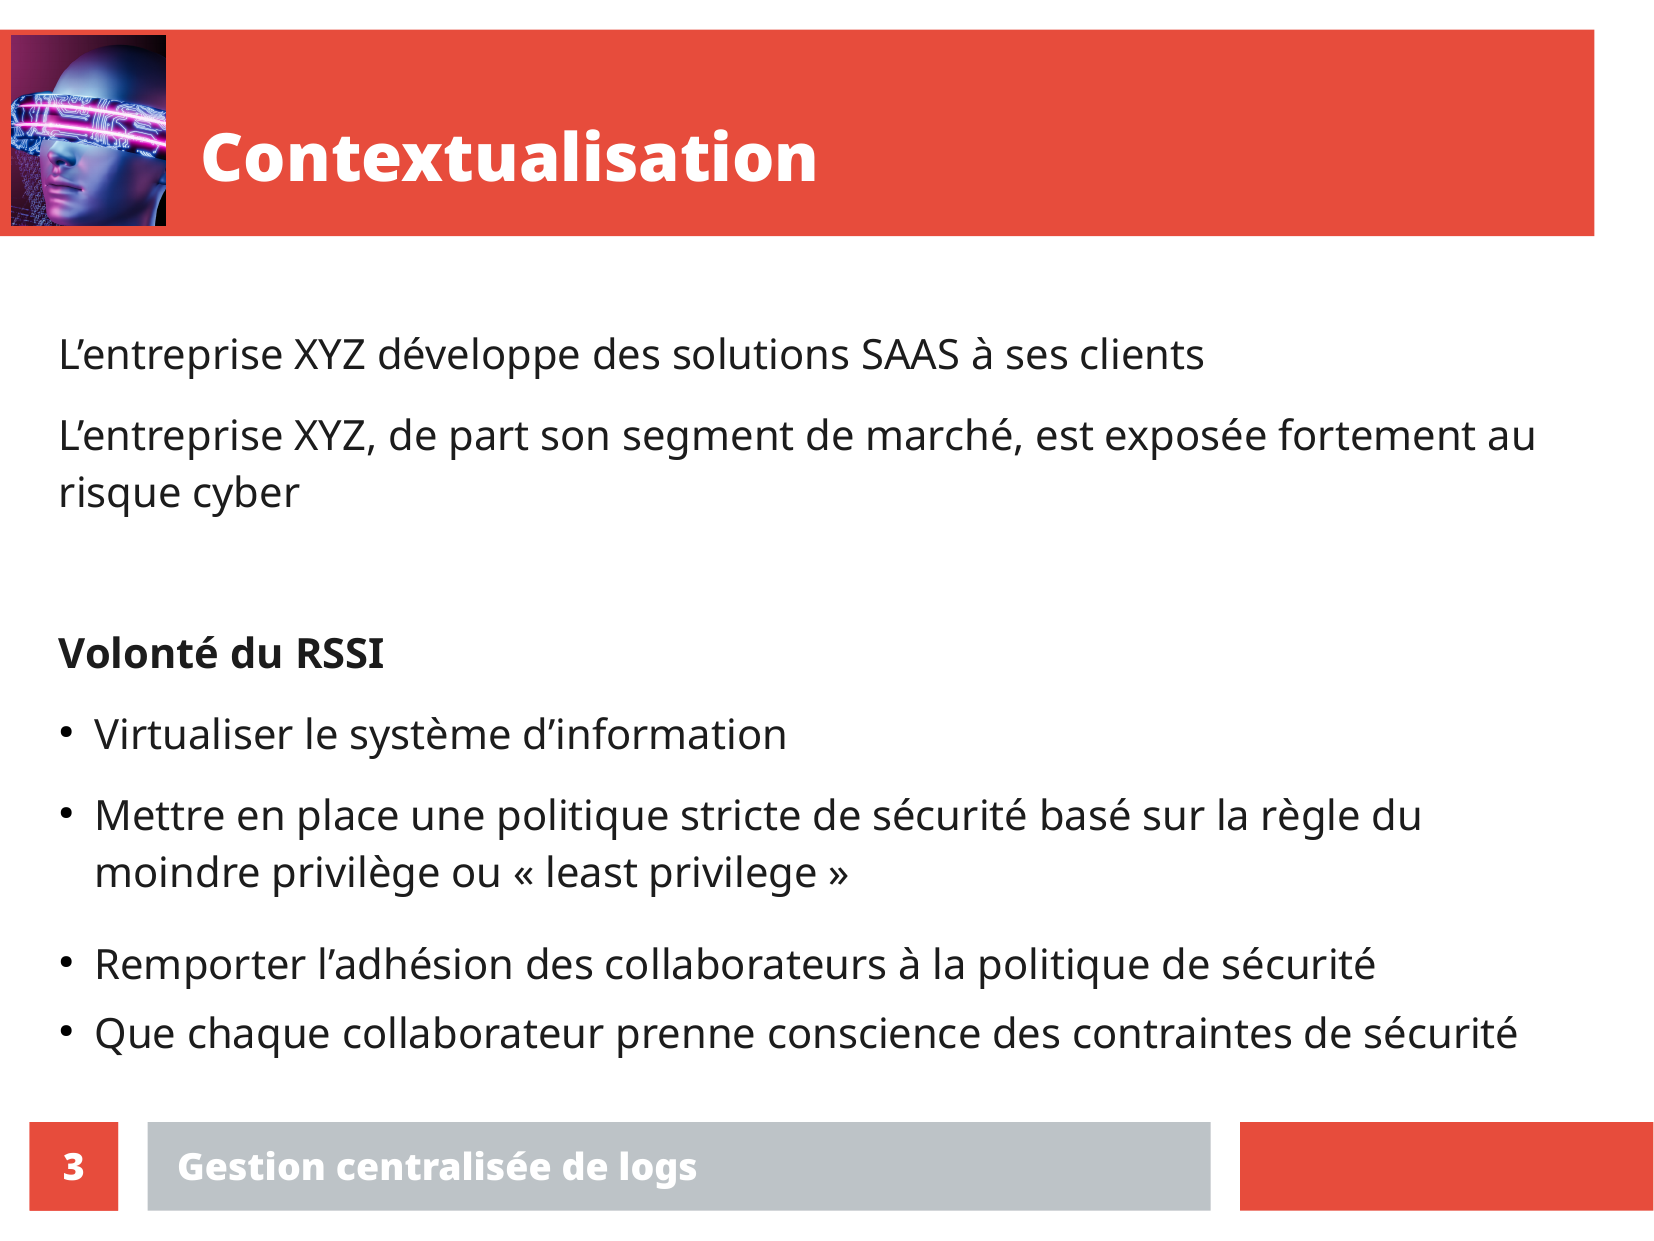

# Contextualisation
L’entreprise XYZ développe des solutions SAAS à ses clients
L’entreprise XYZ, de part son segment de marché, est exposée fortement au risque cyber
Volonté du RSSI
Virtualiser le système d’information
Mettre en place une politique stricte de sécurité basé sur la règle du moindre privilège ou « least privilege »
Remporter l’adhésion des collaborateurs à la politique de sécurité
Que chaque collaborateur prenne conscience des contraintes de sécurité
3
Gestion centralisée de logs